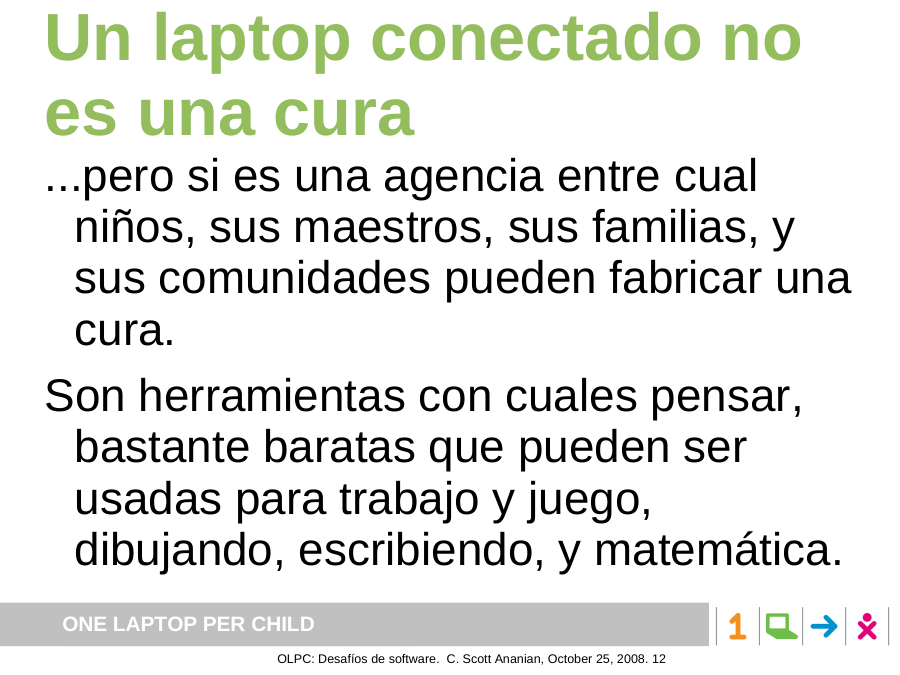

# Un laptop conectado no es una cura
...pero si es una agencia entre cual niños, sus maestros, sus familias, y sus comunidades pueden fabricar una cura.
Son herramientas con cuales pensar, bastante baratas que pueden ser usadas para trabajo y juego, dibujando, escribiendo, y matemática.